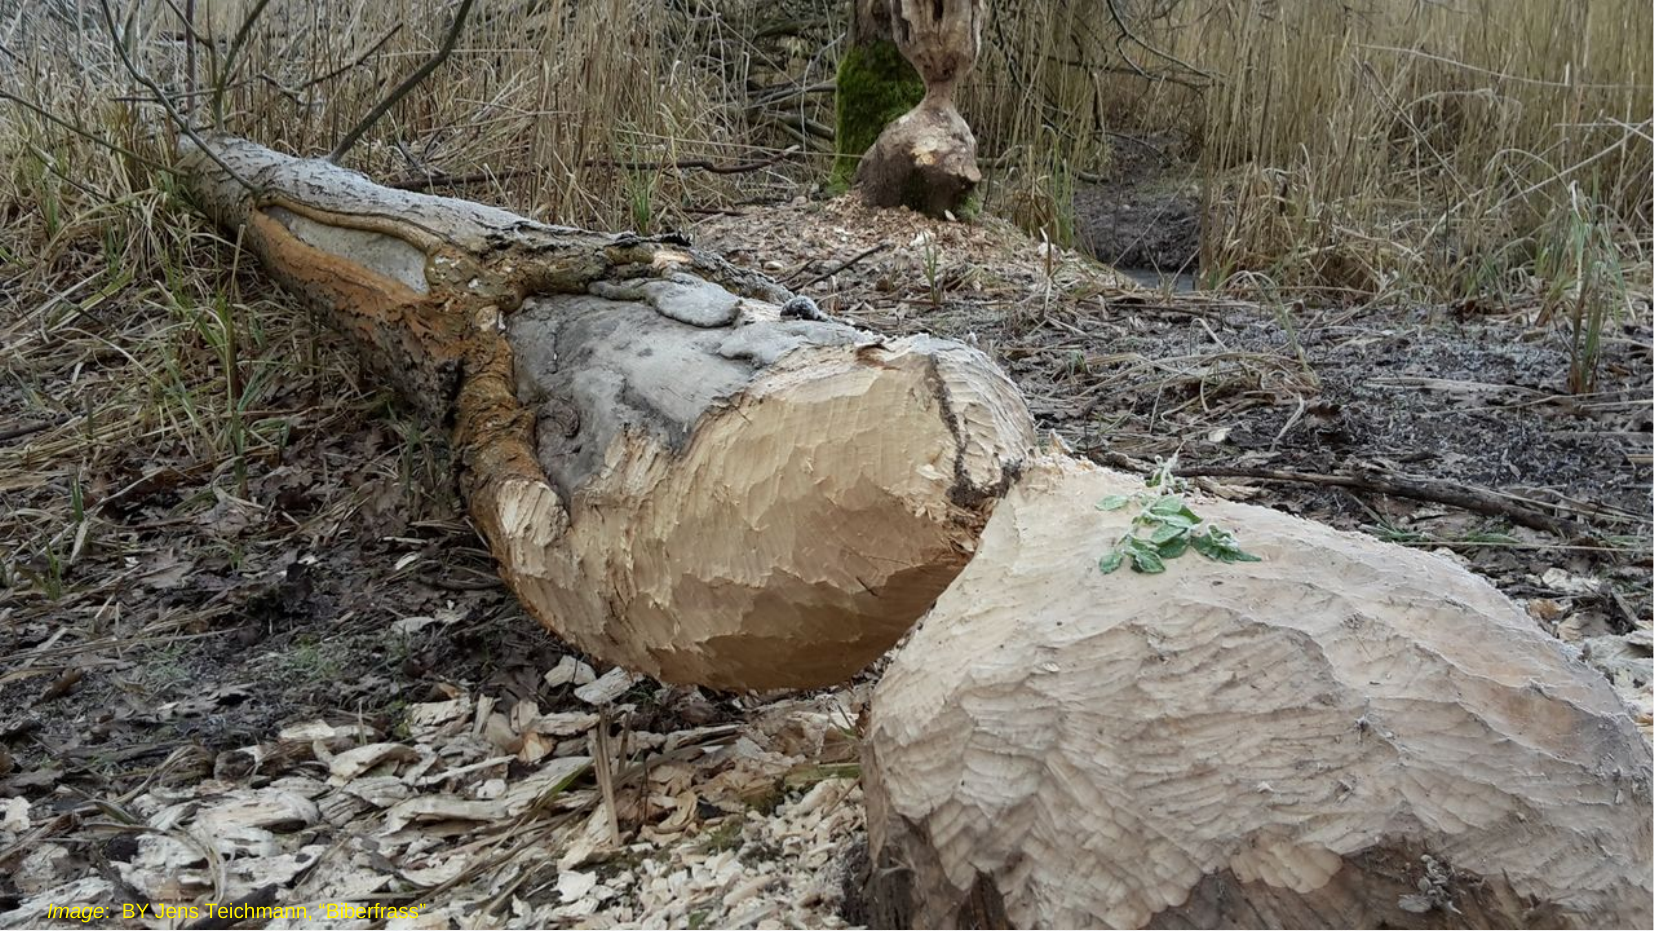

#
Systems Changes: Errors and Breakdowns; Approaches; Learning
March 2019
Image: BY Jens Teichmann, “Biberfrass”